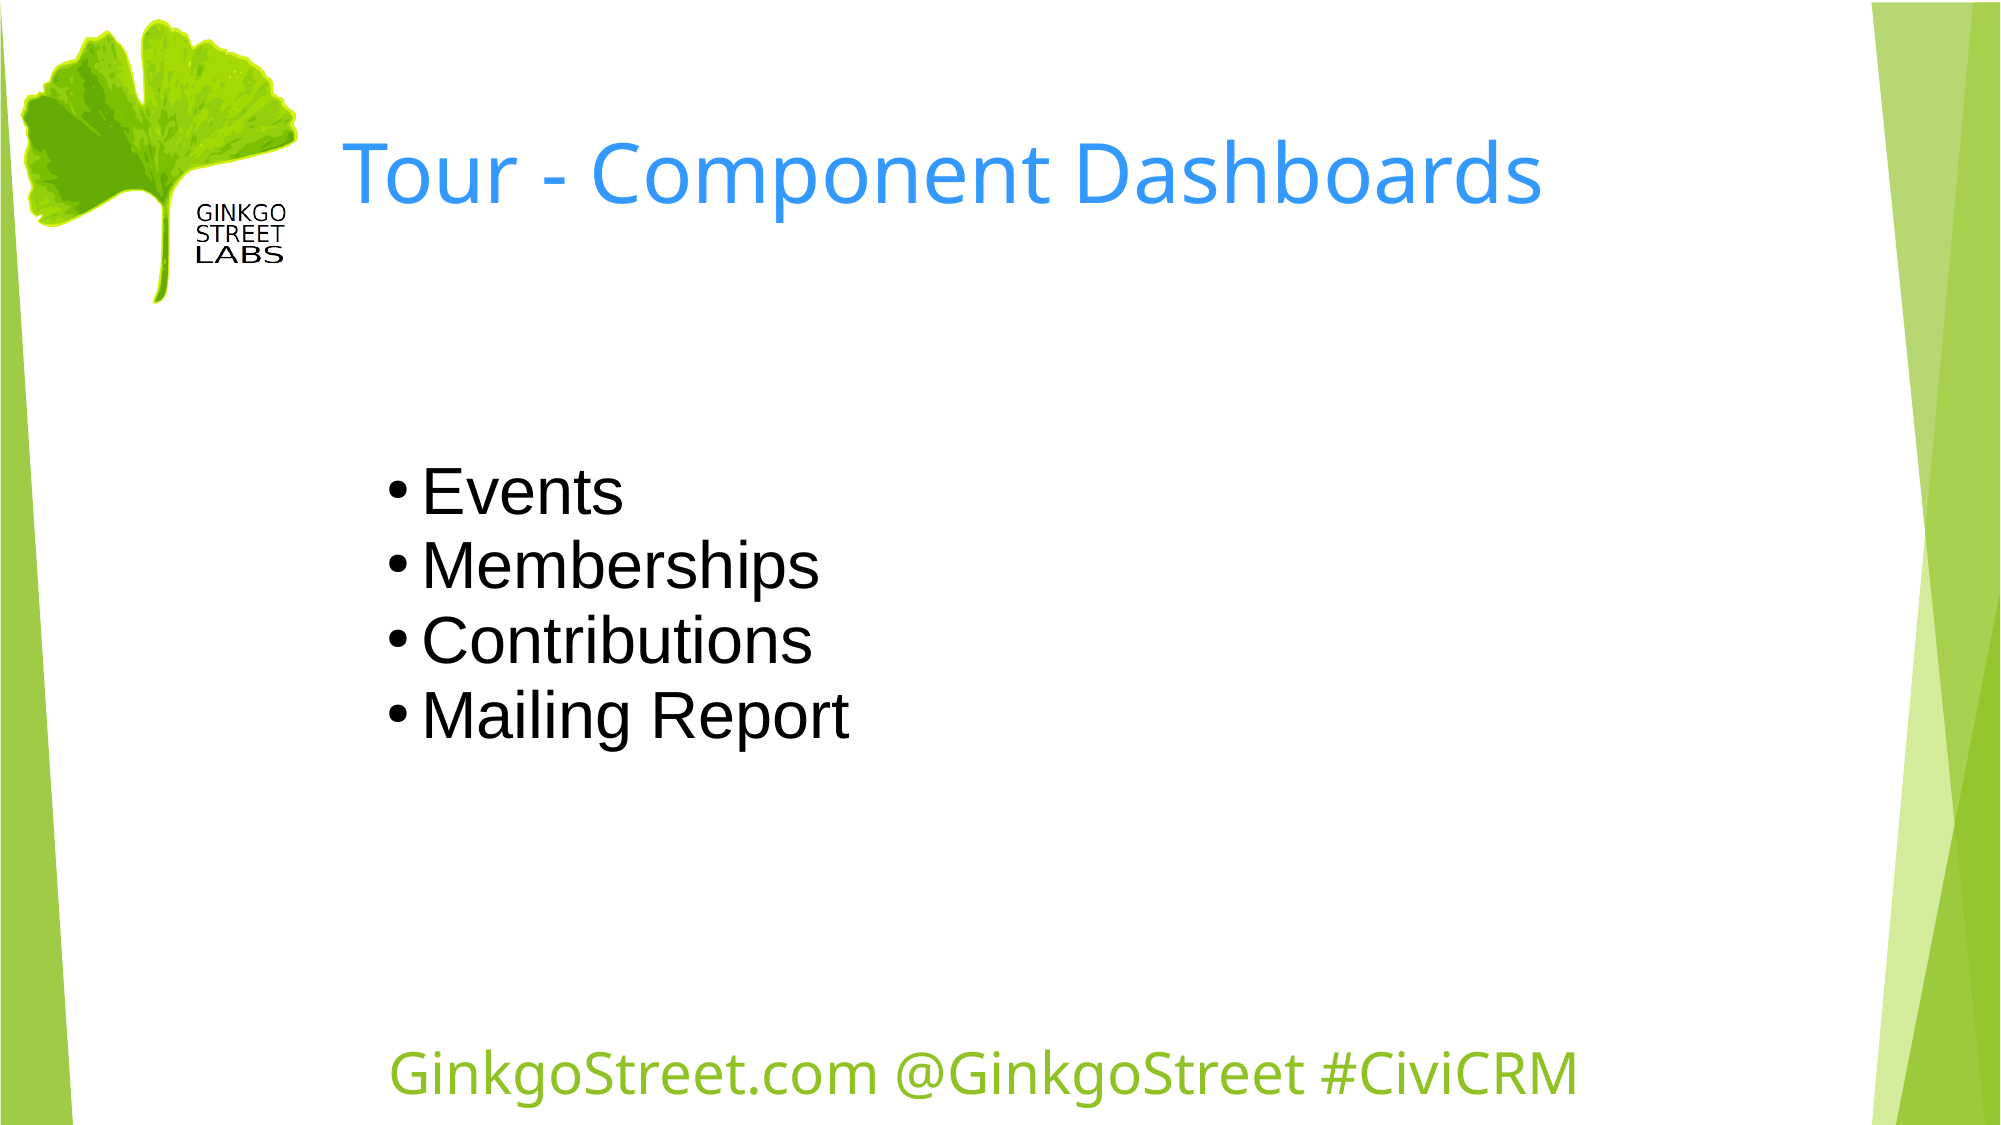

# Tour - Component Dashboards
Events
Memberships
Contributions
Mailing Report